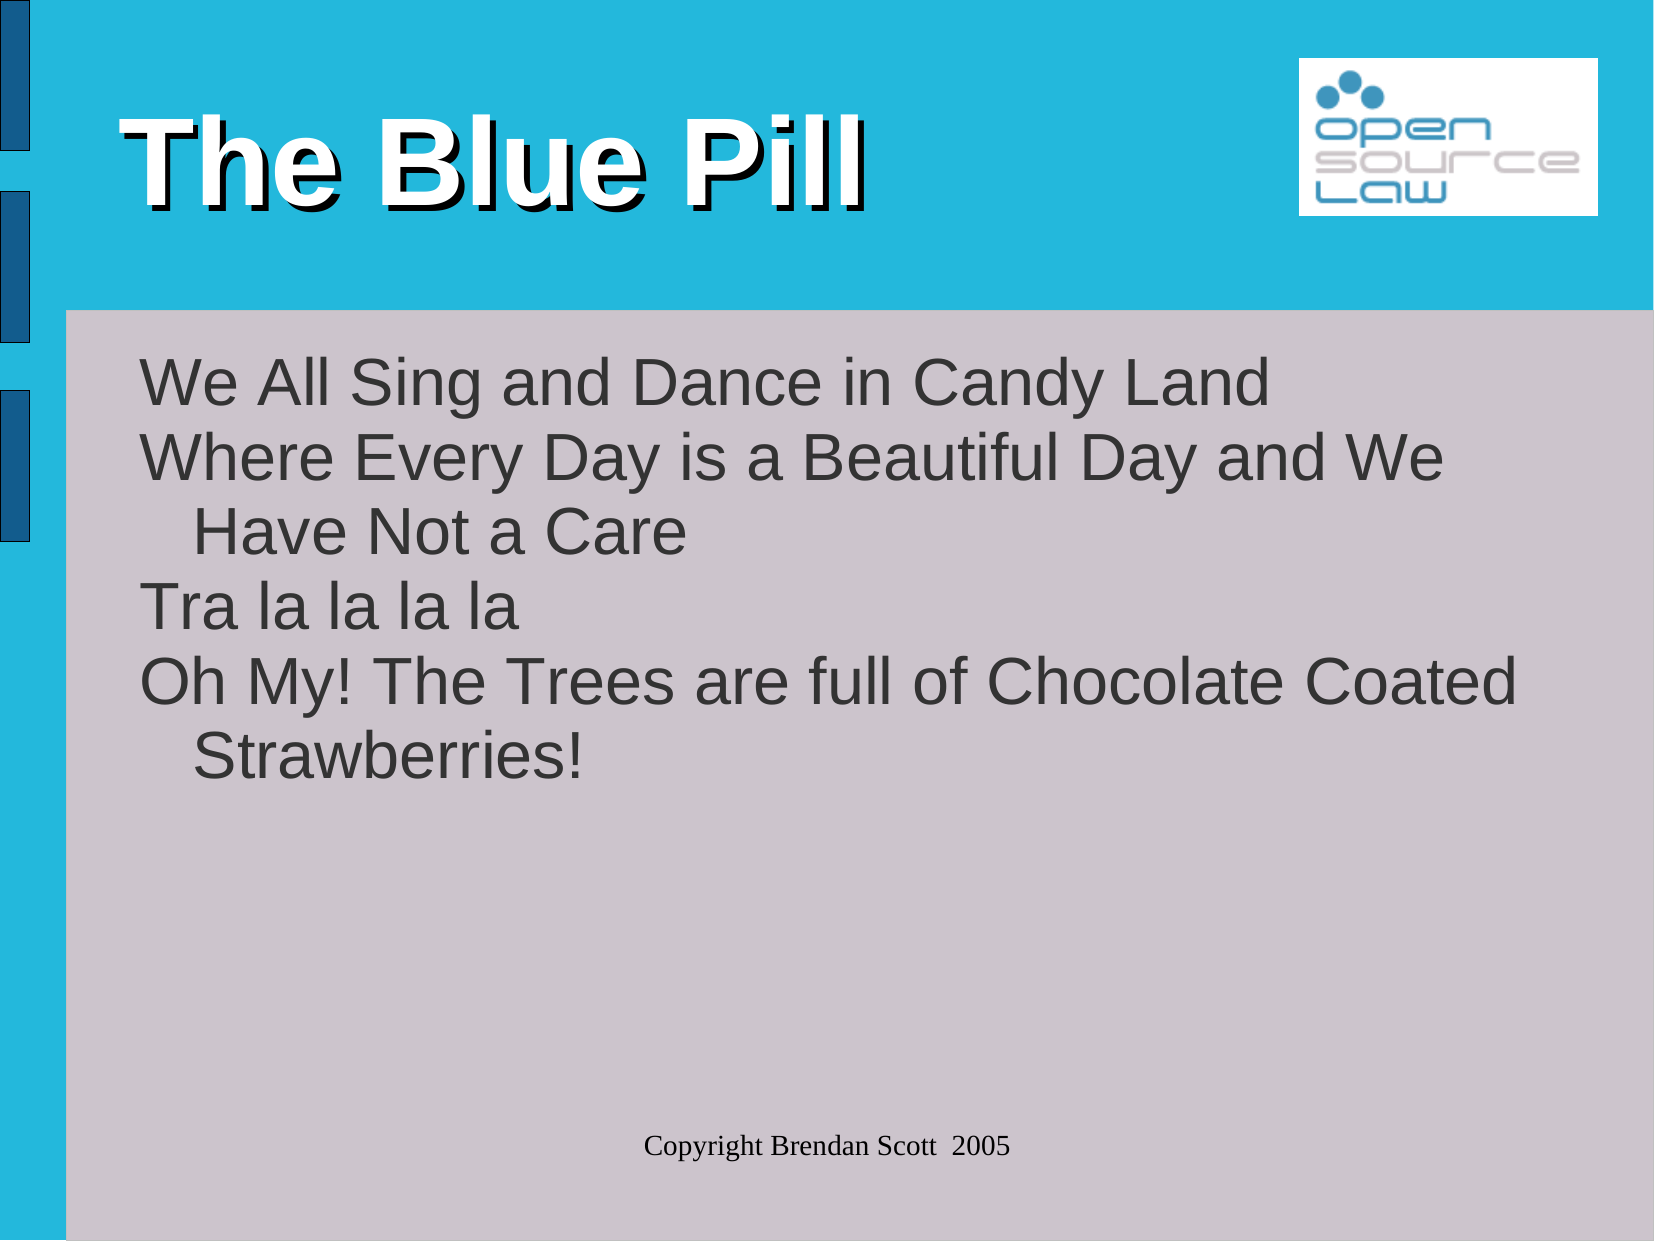

# The Blue Pill
We All Sing and Dance in Candy Land
Where Every Day is a Beautiful Day and We Have Not a Care
Tra la la la la
Oh My! The Trees are full of Chocolate Coated Strawberries!